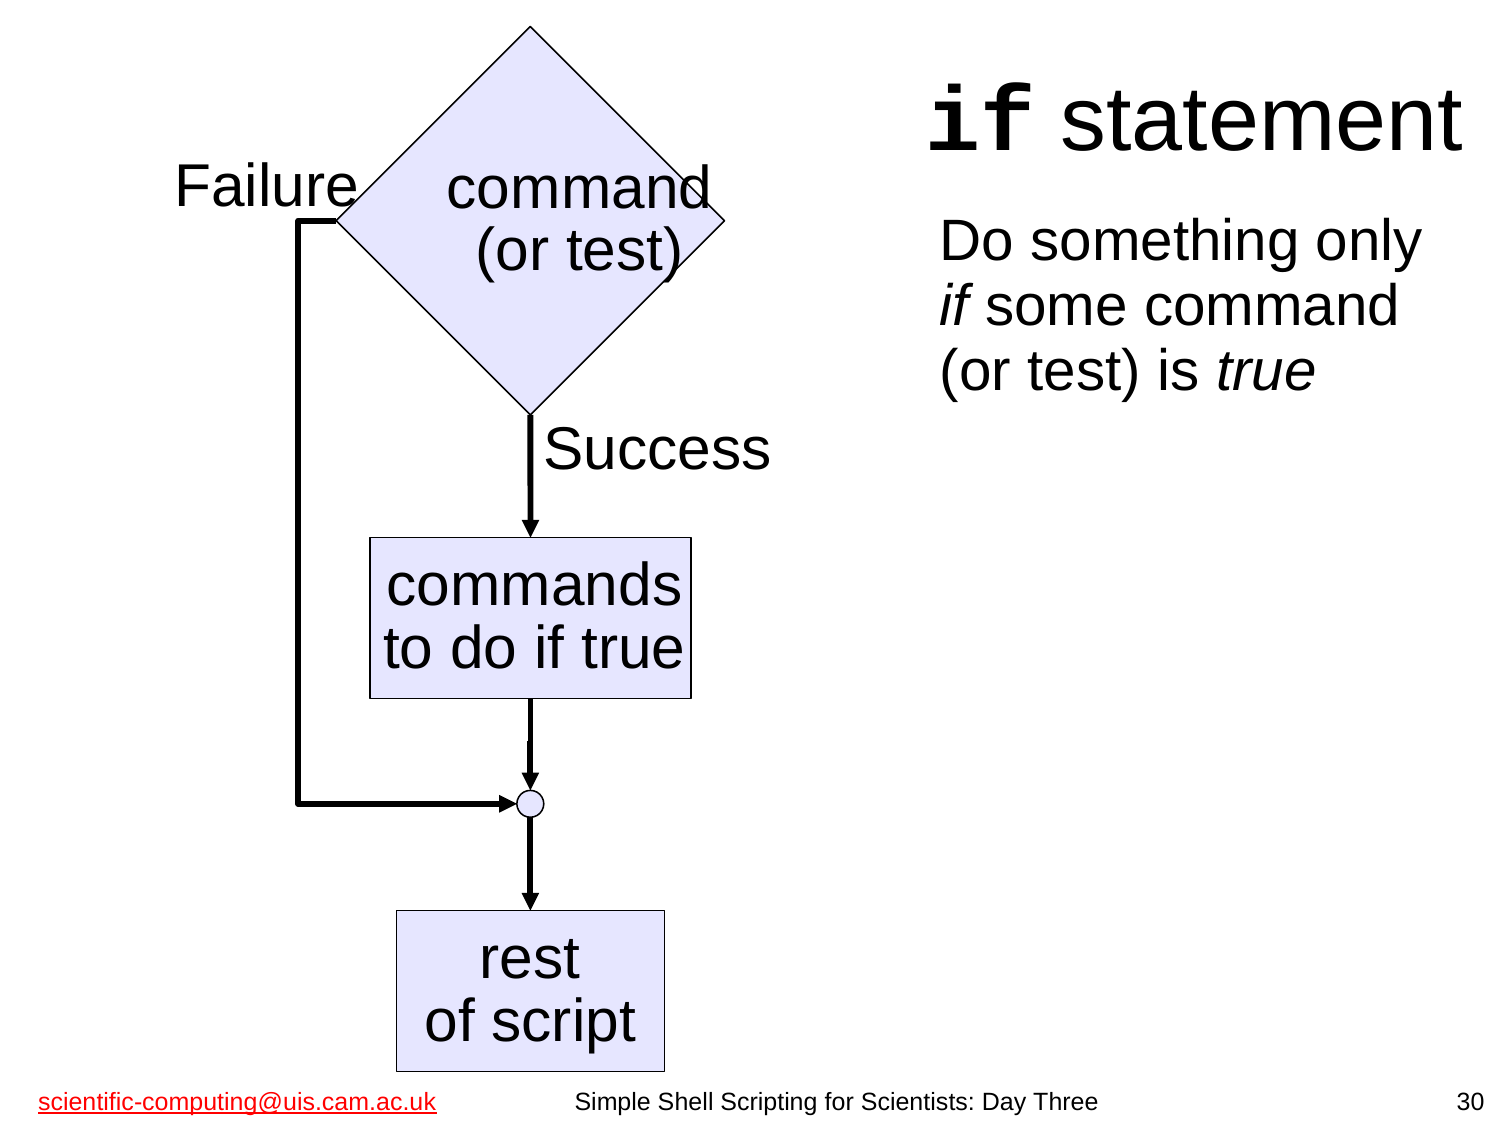

command
(or test)
# if statement
Failure
Do something only if some command (or test) is true
Success
commands
to do if true
rest
of script
Python for absolute beginners
30